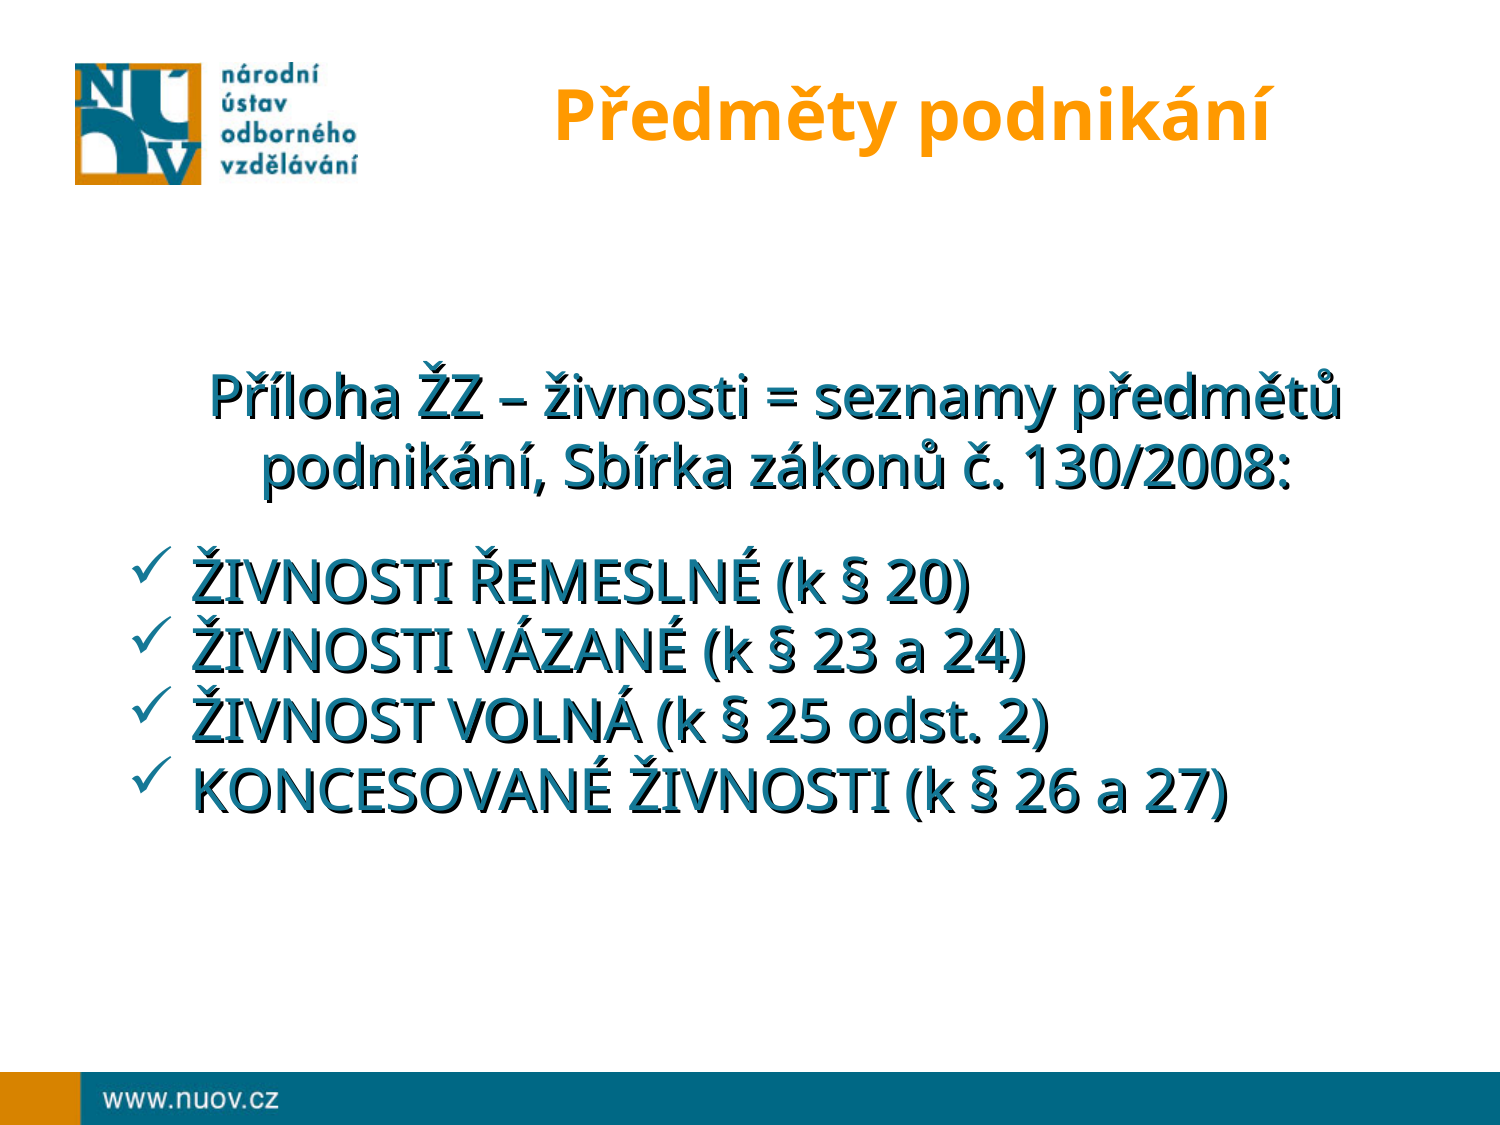

# Předměty podnikání
Příloha ŽZ – živnosti = seznamy předmětů podnikání, Sbírka zákonů č. 130/2008:
 ŽIVNOSTI ŘEMESLNÉ (k § 20)
 ŽIVNOSTI VÁZANÉ (k § 23 a 24)
 ŽIVNOST VOLNÁ (k § 25 odst. 2)
 KONCESOVANÉ ŽIVNOSTI (k § 26 a 27)